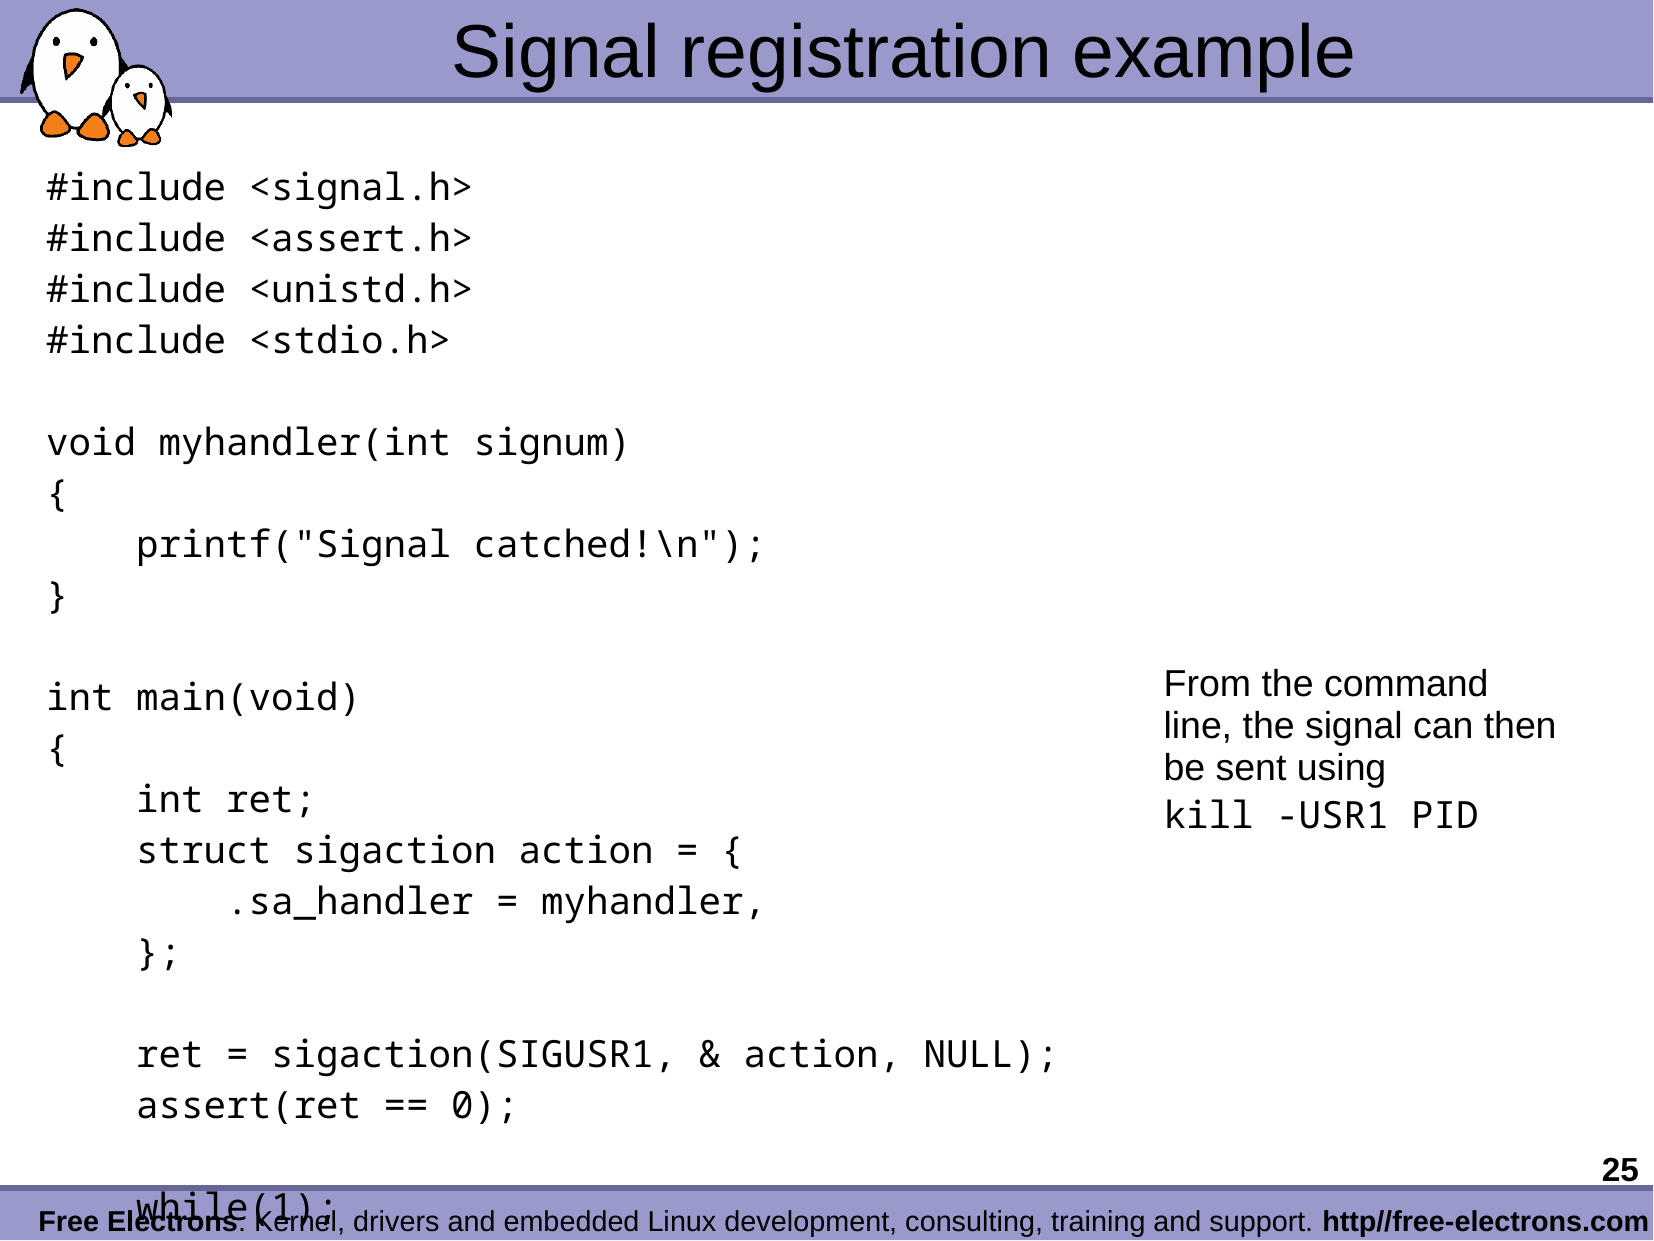

# Signal registration example
#include <signal.h>
#include <assert.h>
#include <unistd.h>
#include <stdio.h>
void myhandler(int signum)
{
 printf("Signal catched!\n");
}
int main(void)
{
 int ret;
 struct sigaction action = {
 .sa_handler = myhandler,
 };
 ret = sigaction(SIGUSR1, & action, NULL);
 assert(ret == 0);
 while(1);
 return 0;
}
From the command line, the signal can then be sent using
kill -USR1 PID